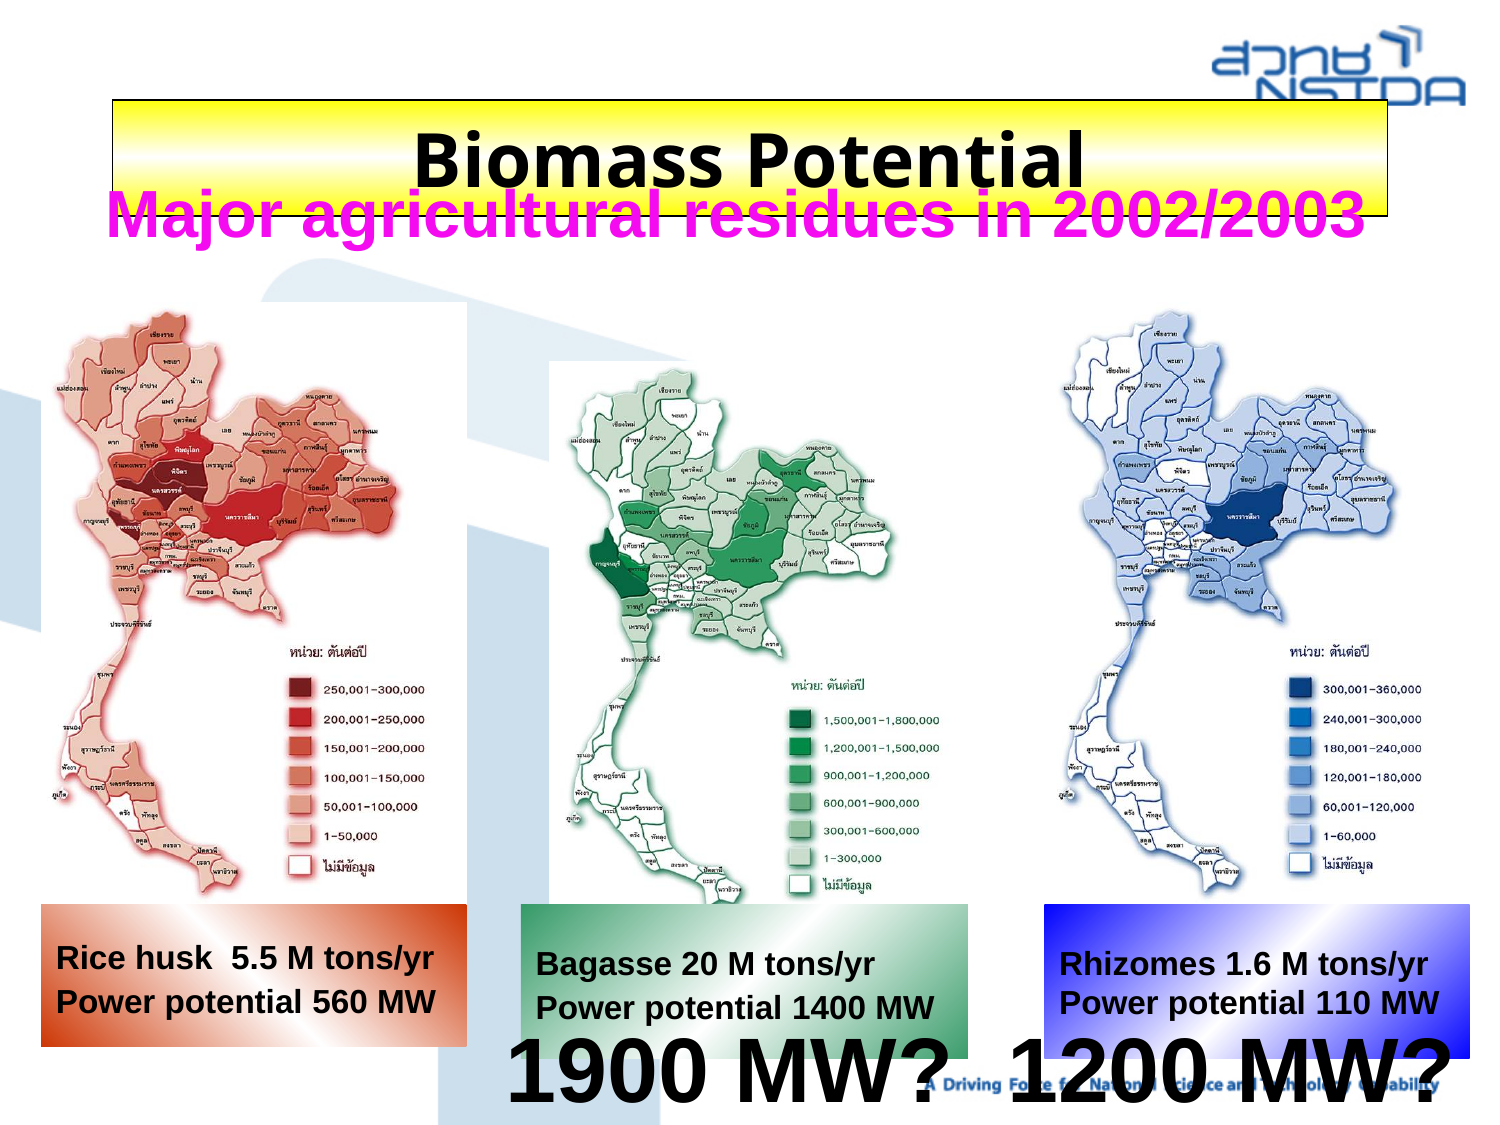

# Biomass Potential
Major agricultural residues in 2002/2003
Rice husk 5.5 M tons/yr
Power potential 560 MW
Bagasse 20 M tons/yr
Power potential 1400 MW
Rhizomes 1.6 M tons/yr
Power potential 110 MW
1900 MW?
1200 MW?